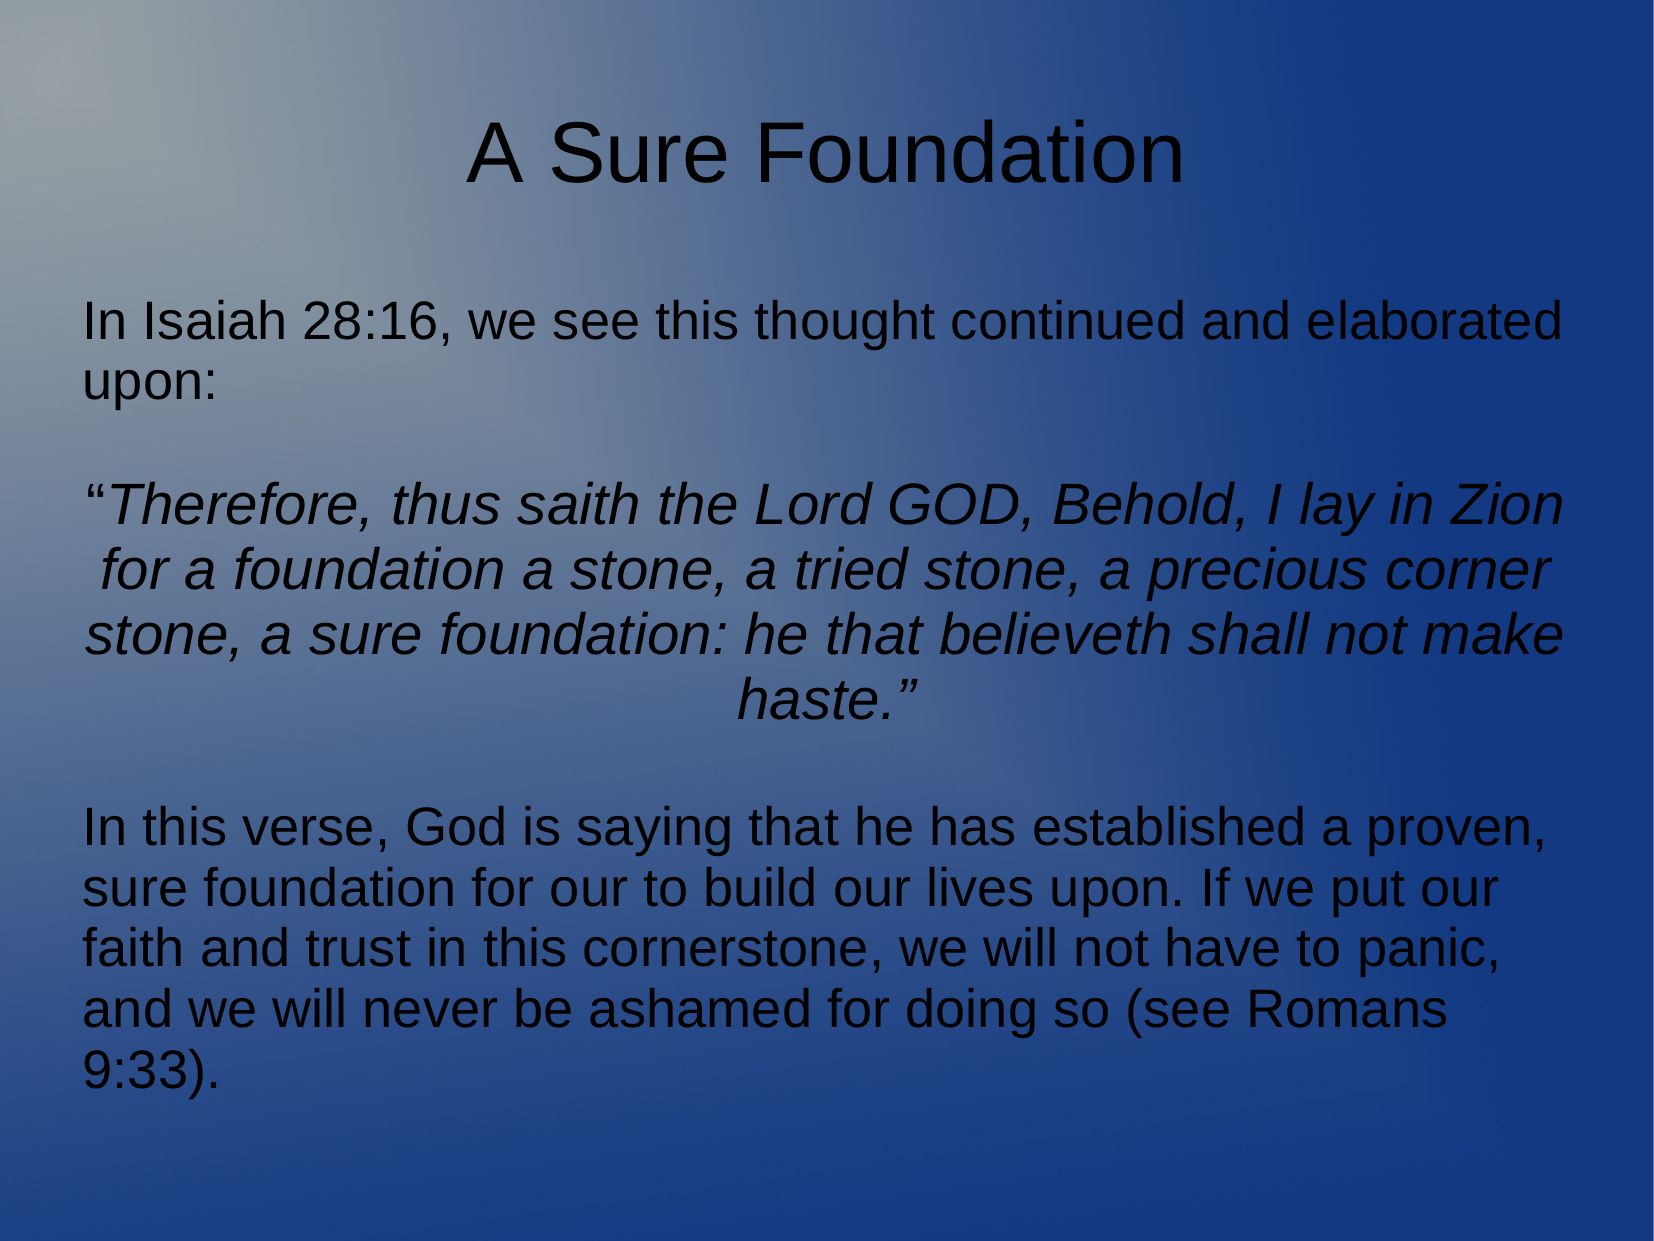

# A Sure Foundation
In Isaiah 28:16, we see this thought continued and elaborated upon:
“Therefore, thus saith the Lord GOD, Behold, I lay in Zion for a foundation a stone, a tried stone, a precious corner stone, a sure foundation: he that believeth shall not make haste.”
In this verse, God is saying that he has established a proven, sure foundation for our to build our lives upon. If we put our faith and trust in this cornerstone, we will not have to panic, and we will never be ashamed for doing so (see Romans 9:33).